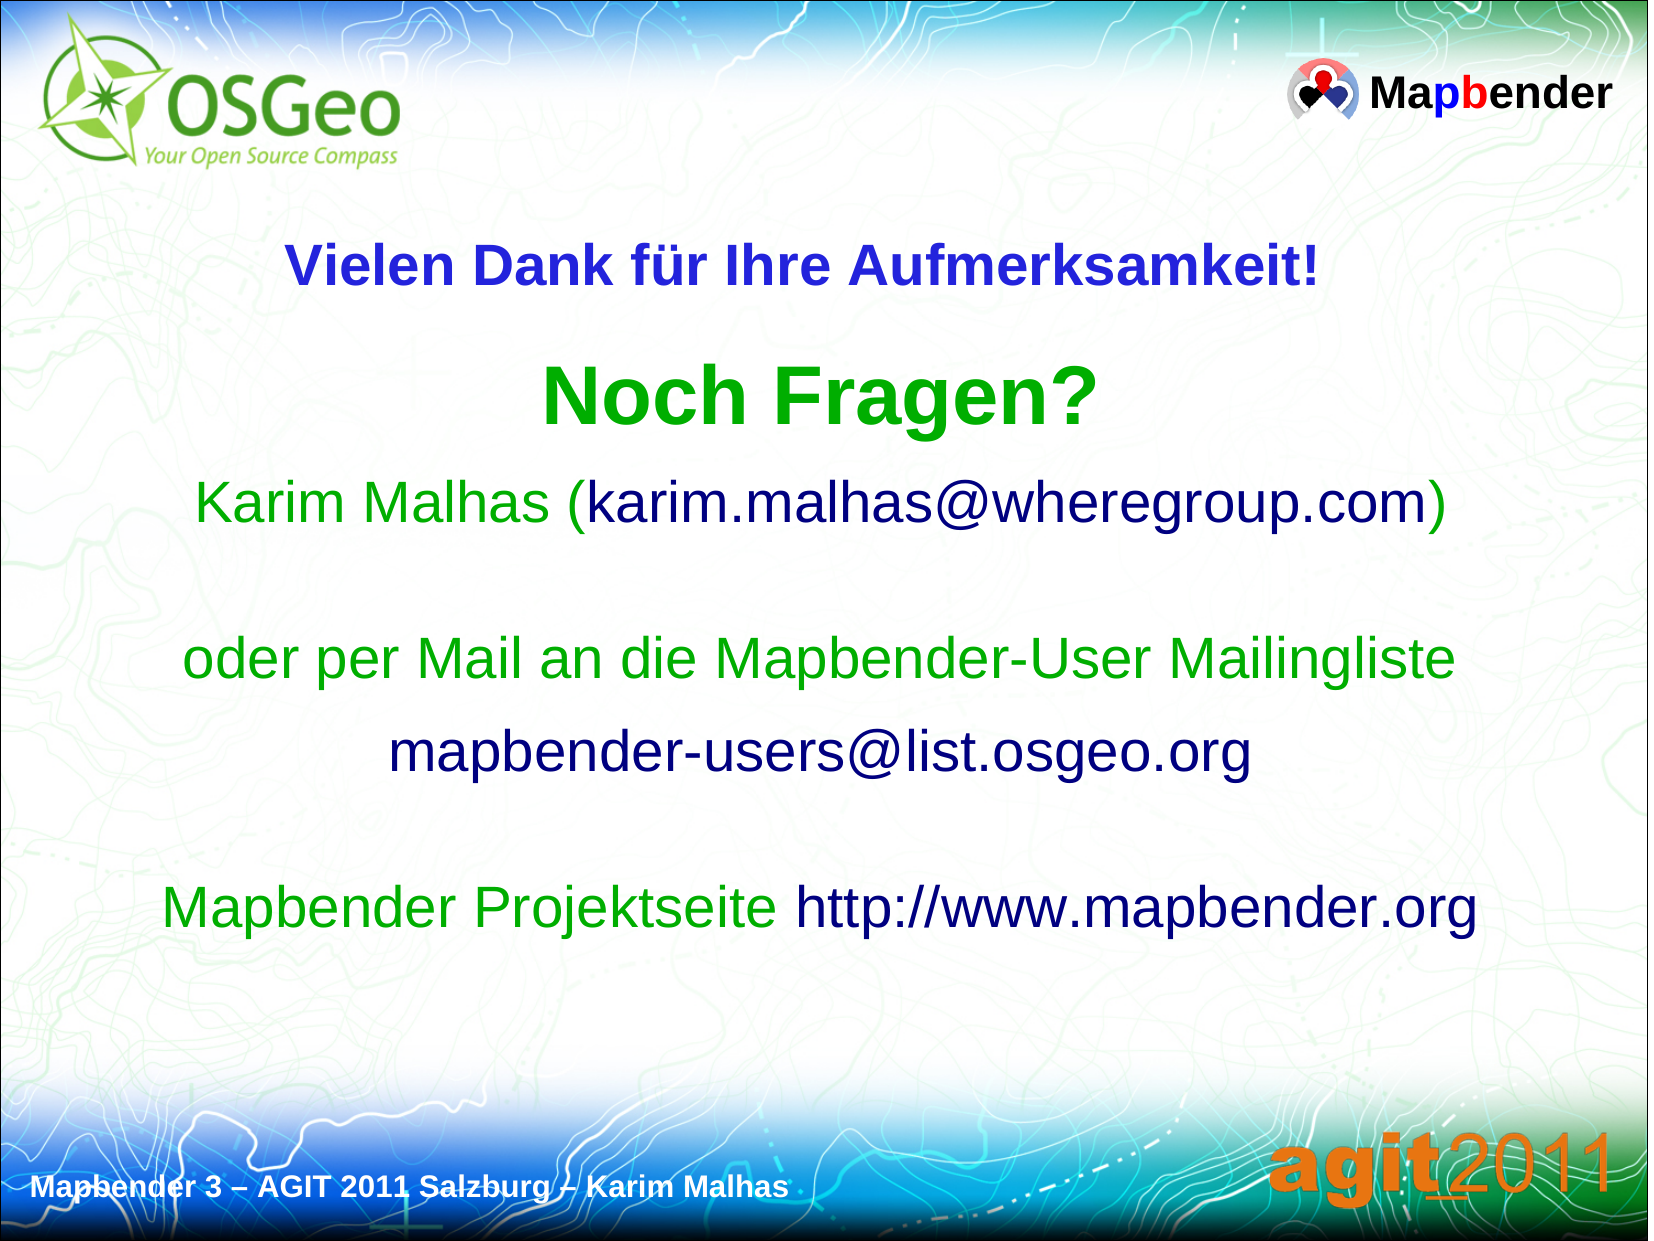

# Vielen Dank für Ihre Aufmerksamkeit!
Noch Fragen?
Karim Malhas (karim.malhas@wheregroup.com)
oder per Mail an die Mapbender-User Mailingliste
mapbender-users@list.osgeo.org
Mapbender Projektseite http://www.mapbender.org